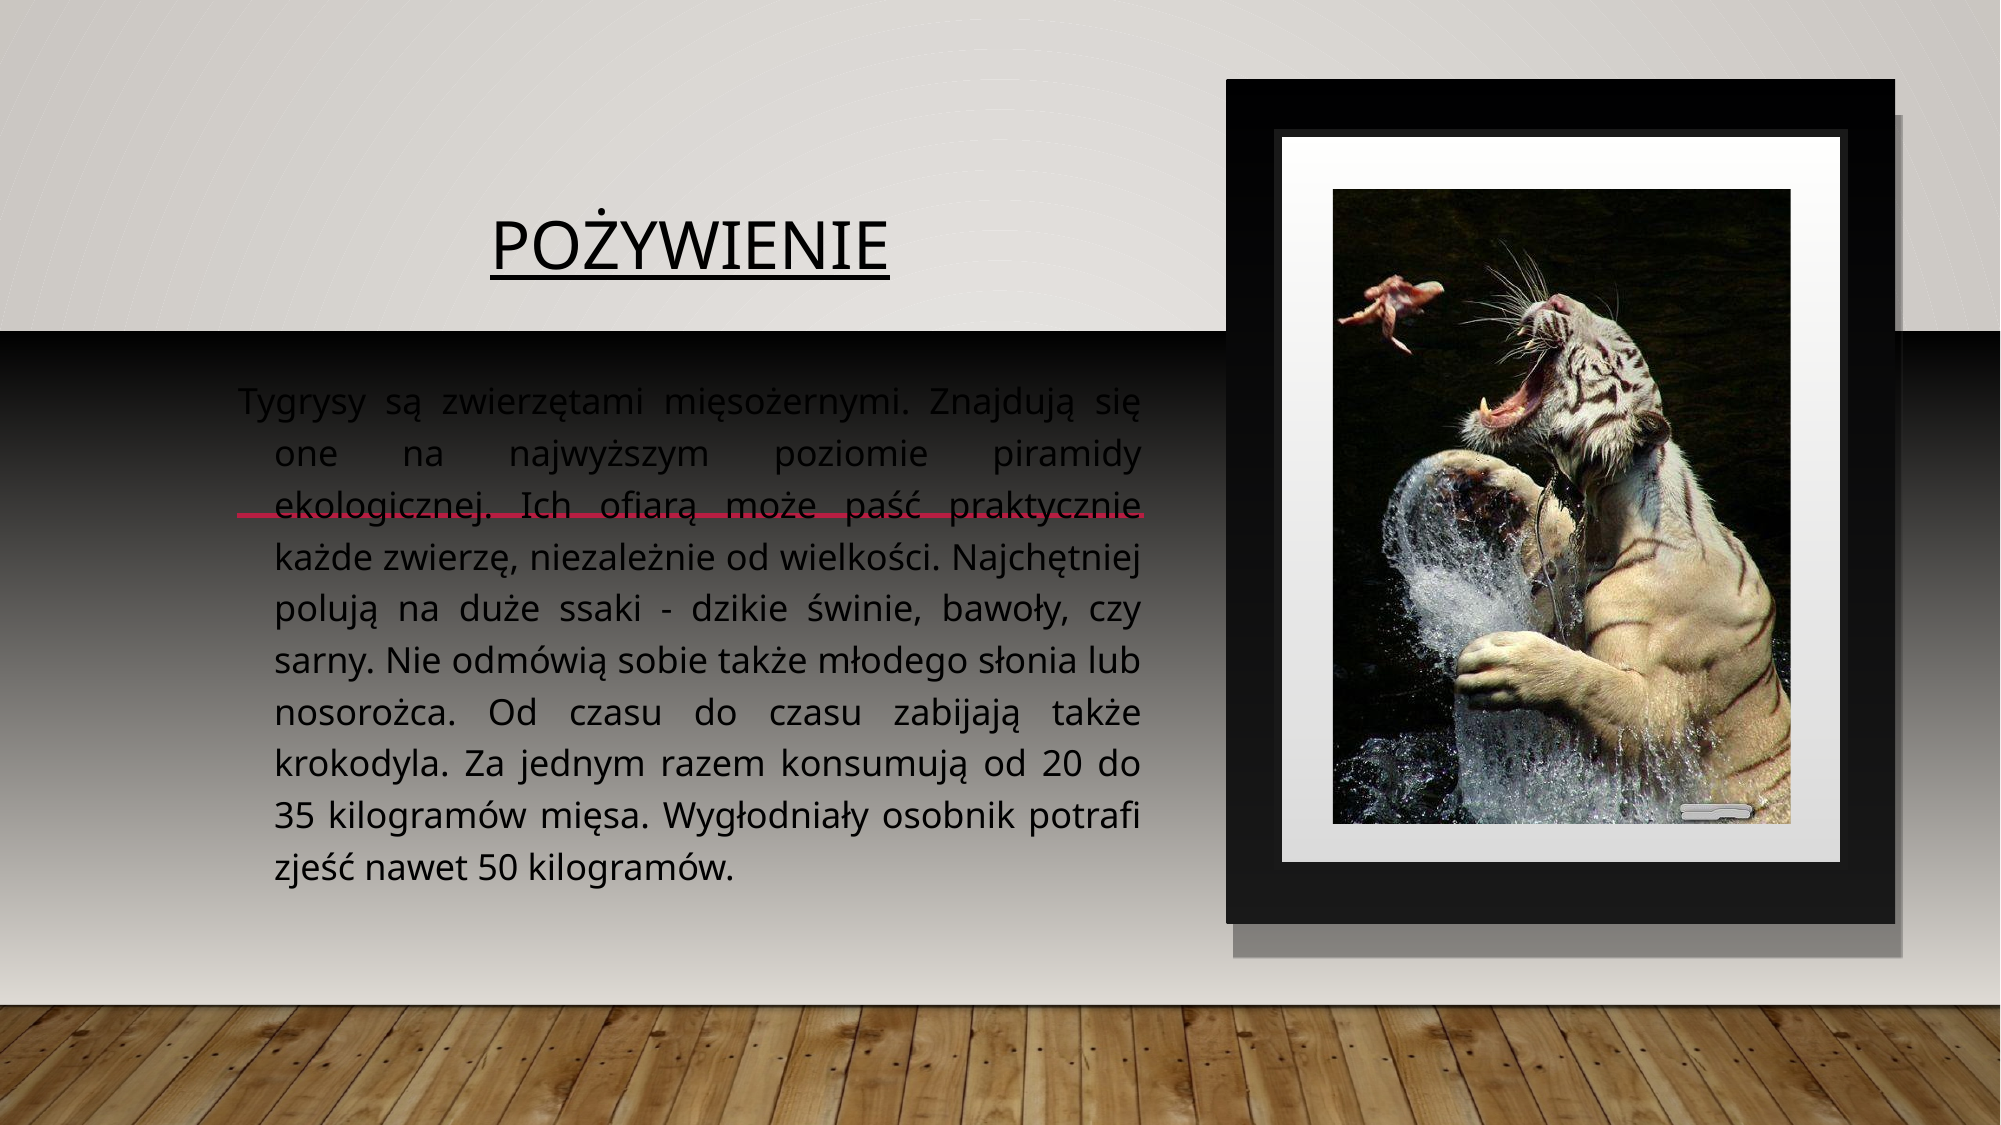

Pożywienie
# Tygrysy są zwierzętami mięsożernymi. Znajdują się one na najwyższym poziomie piramidy ekologicznej. Ich ofiarą może paść praktycznie każde zwierzę, niezależnie od wielkości. Najchętniej polują na duże ssaki - dzikie świnie, bawoły, czy sarny. Nie odmówią sobie także młodego słonia lub nosorożca. Od czasu do czasu zabijają także krokodyla. Za jednym razem konsumują od 20 do 35 kilogramów mięsa. Wygłodniały osobnik potrafi zjeść nawet 50 kilogramów.